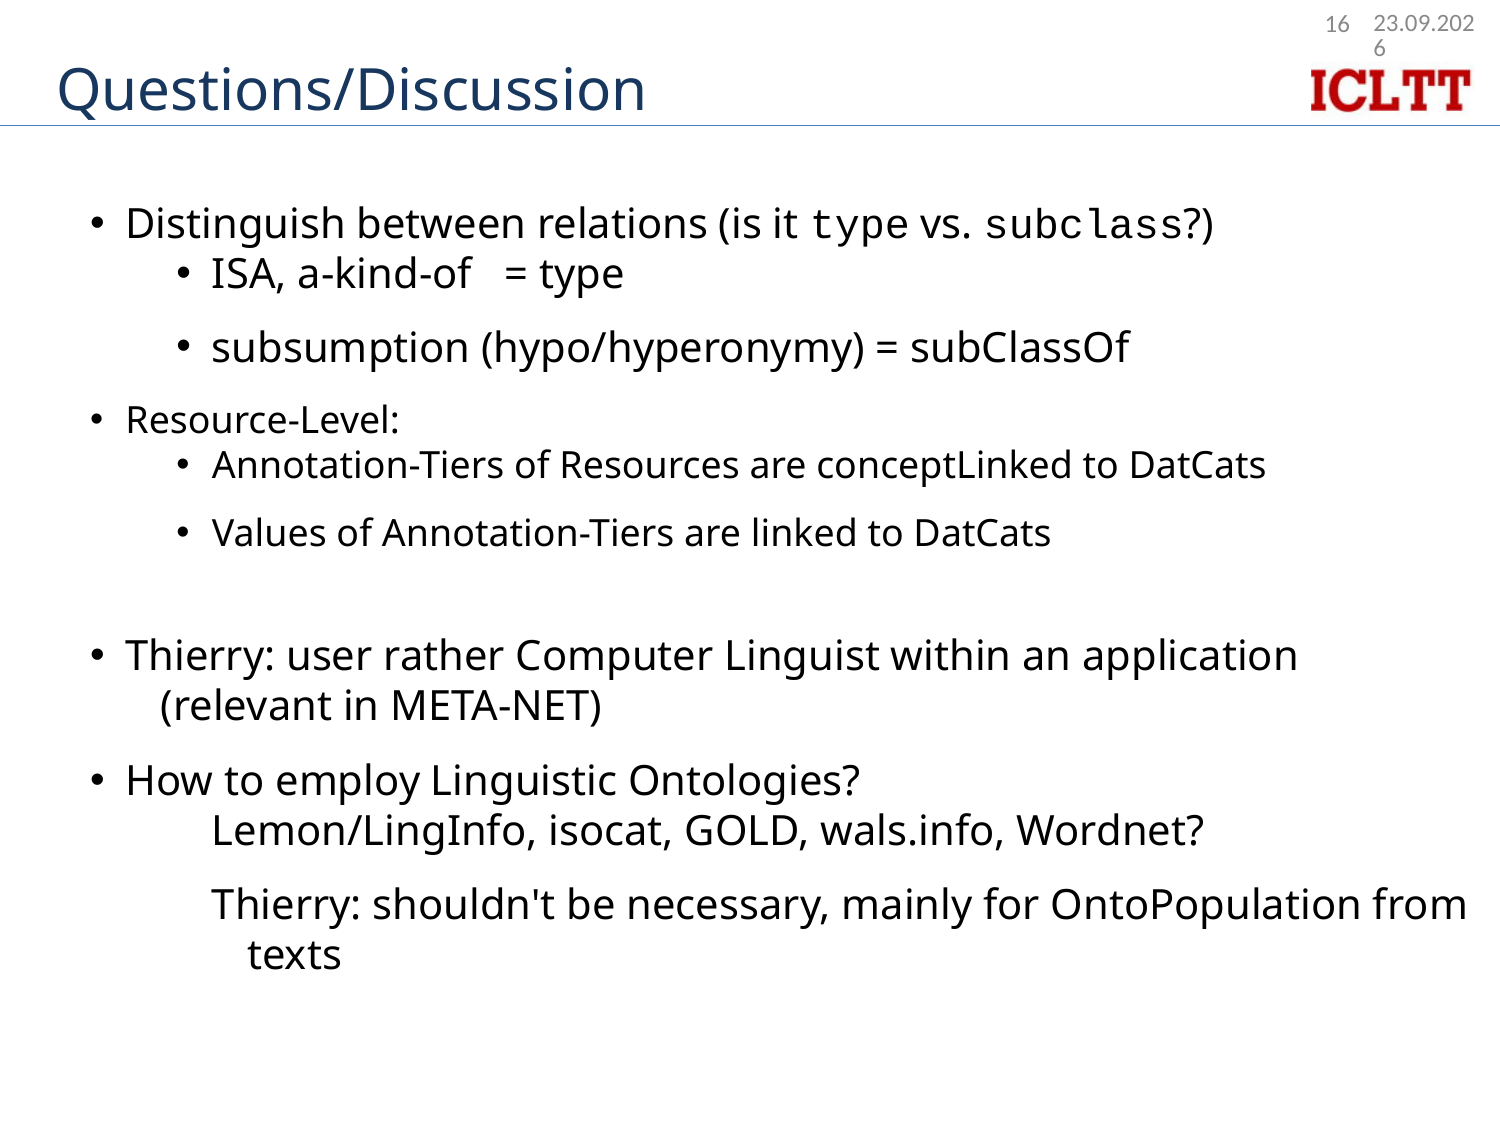

16
# Questions/Discussion
Distinguish between relations (is it type vs. subclass?)
ISA, a-kind-of = type
subsumption (hypo/hyperonymy) = subClassOf
Resource-Level:
Annotation-Tiers of Resources are conceptLinked to DatCats
Values of Annotation-Tiers are linked to DatCats
Thierry: user rather Computer Linguist within an application
(relevant in META-NET)
How to employ Linguistic Ontologies?
Lemon/LingInfo, isocat, GOLD, wals.info, Wordnet?
Thierry: shouldn't be necessary, mainly for OntoPopulation from texts